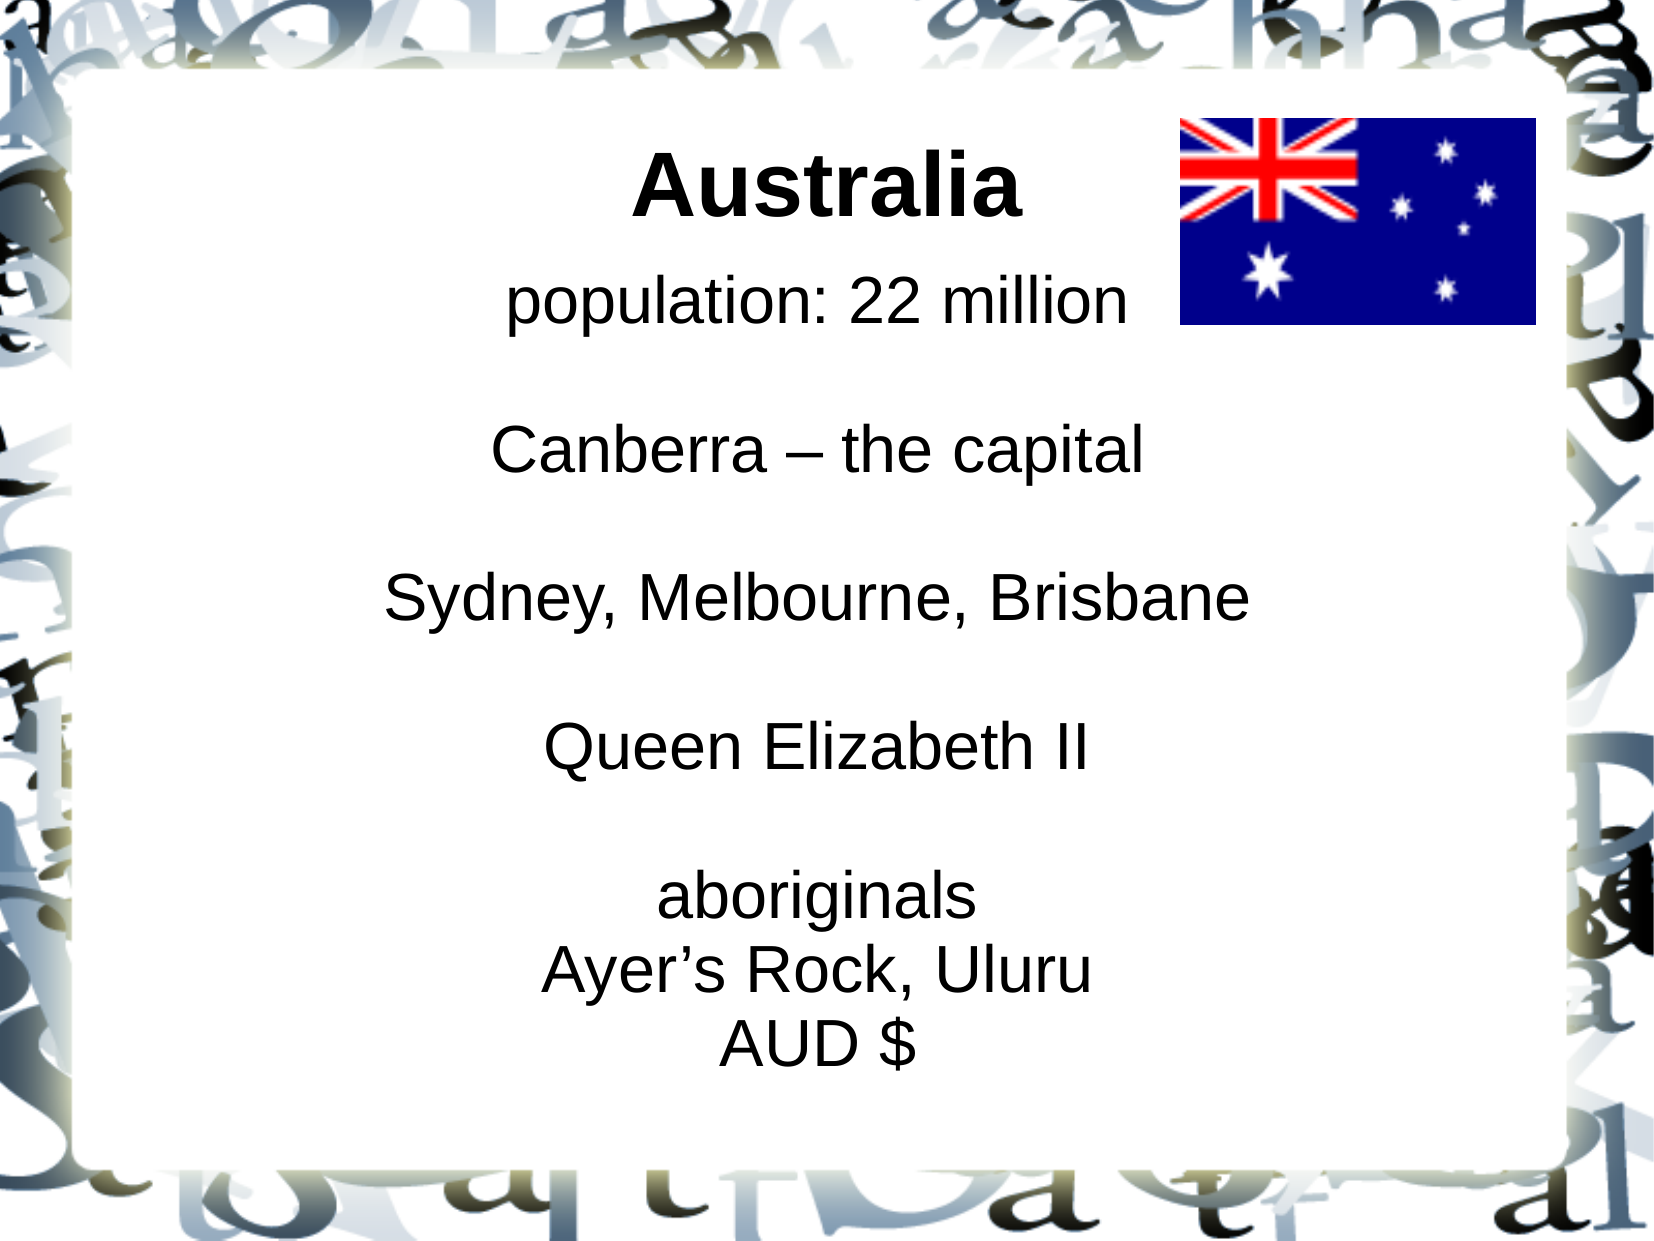

# Australia
population: 22 million
Canberra – the capital
Sydney, Melbourne, Brisbane
Queen Elizabeth II
aboriginals
Ayer’s Rock, Uluru
AUD $